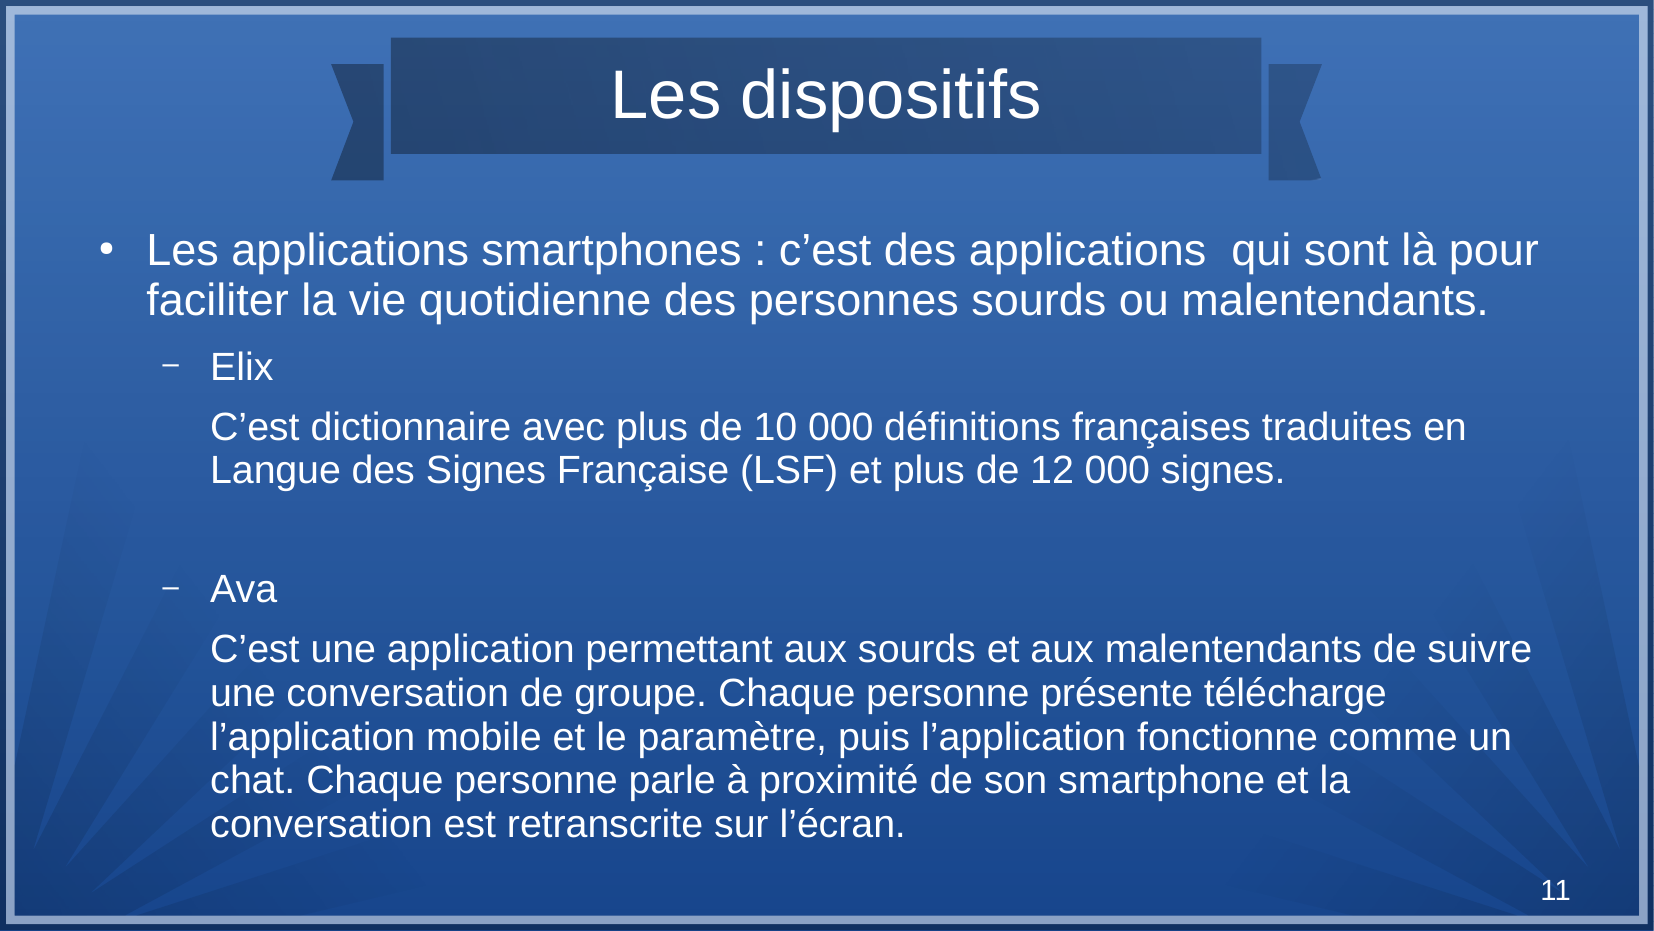

# Les dispositifs
Les applications smartphones : c’est des applications qui sont là pour faciliter la vie quotidienne des personnes sourds ou malentendants.
Elix
C’est dictionnaire avec plus de 10 000 définitions françaises traduites en Langue des Signes Française (LSF) et plus de 12 000 signes.
Ava
C’est une application permettant aux sourds et aux malentendants de suivre une conversation de groupe. Chaque personne présente télécharge l’application mobile et le paramètre, puis l’application fonctionne comme un chat. Chaque personne parle à proximité de son smartphone et la conversation est retranscrite sur l’écran.
11